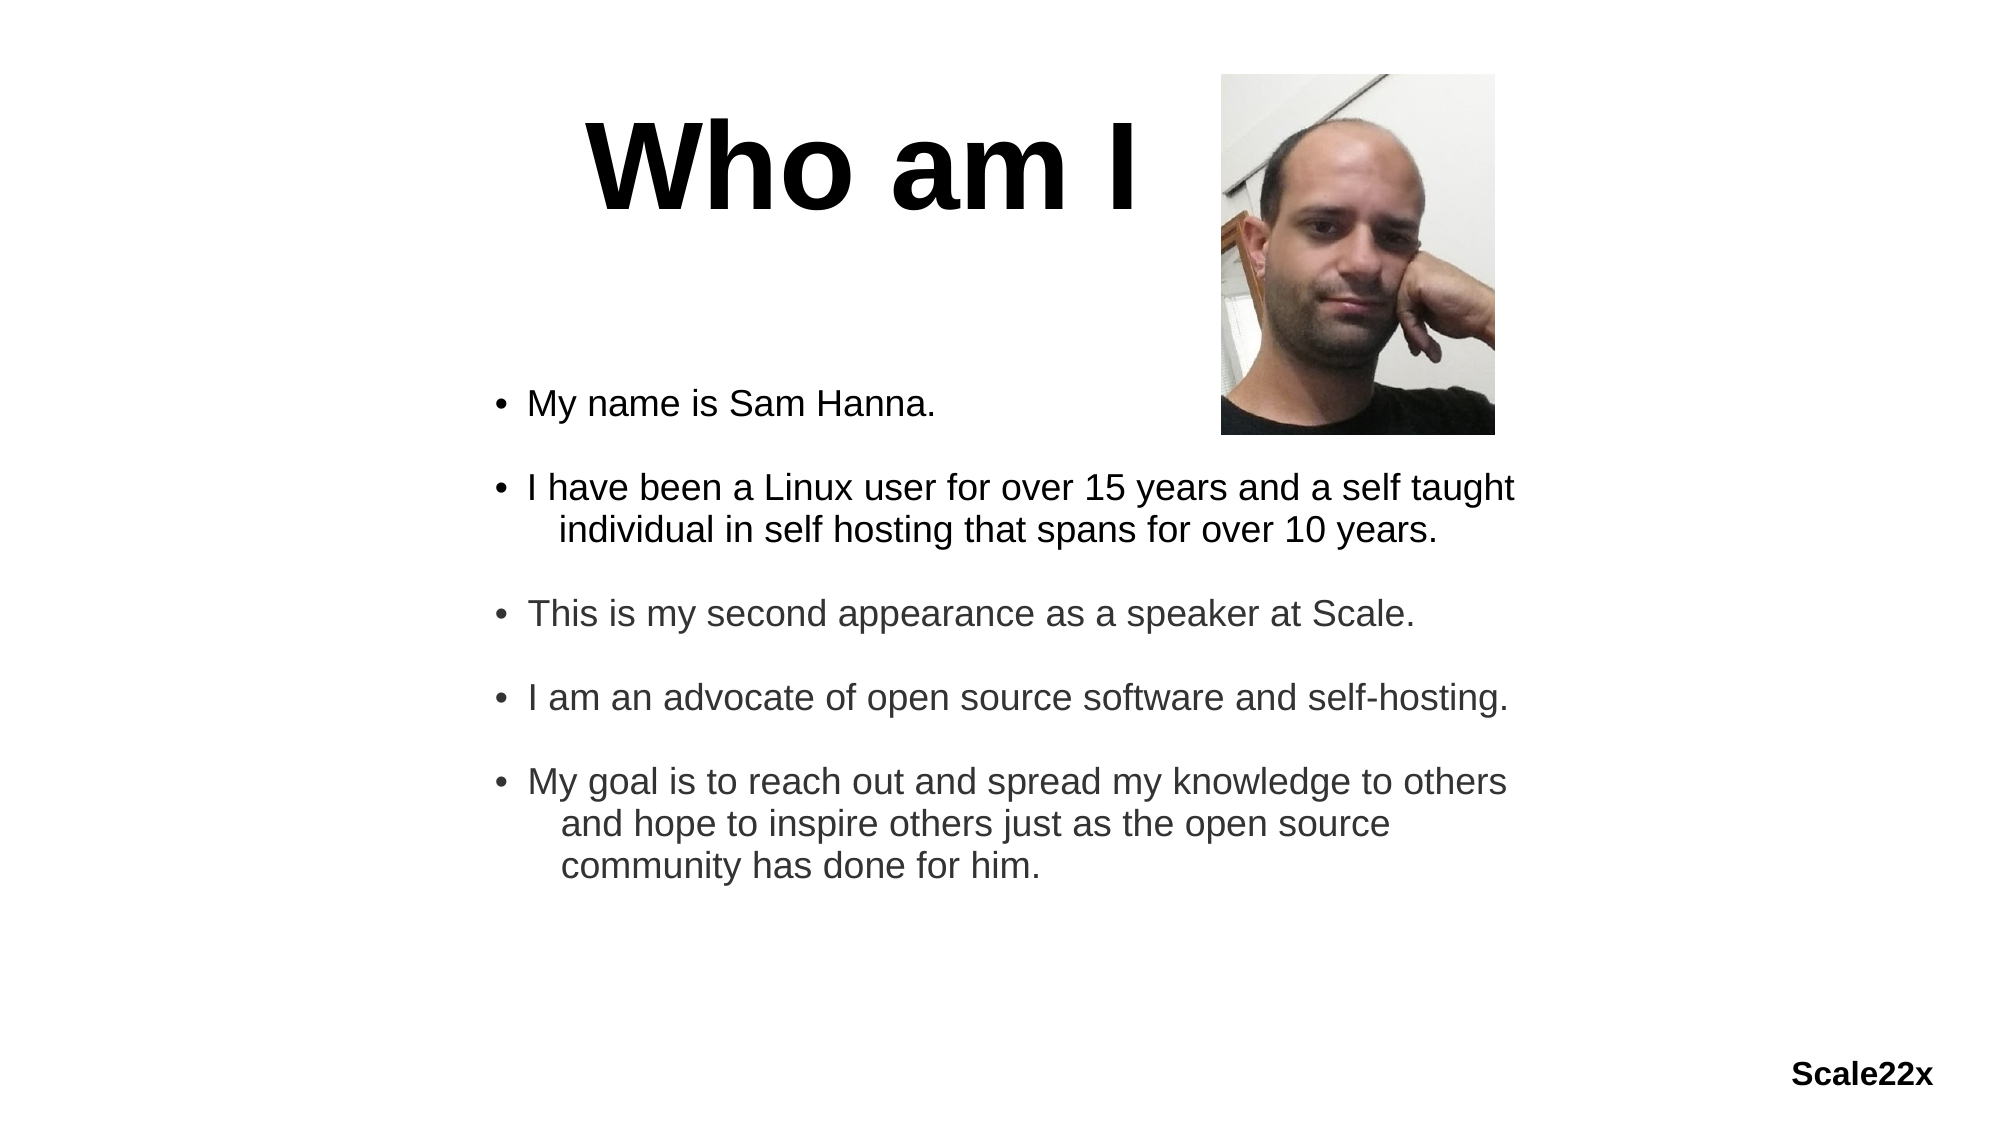

# Who am I
My name is Sam Hanna.
I have been a Linux user for over 15 years and a self taught individual in self hosting that spans for over 10 years.
This is my second appearance as a speaker at Scale.
I am an advocate of open source software and self-hosting.
My goal is to reach out and spread my knowledge to others and hope to inspire others just as the open source community has done for him.
Scale22x